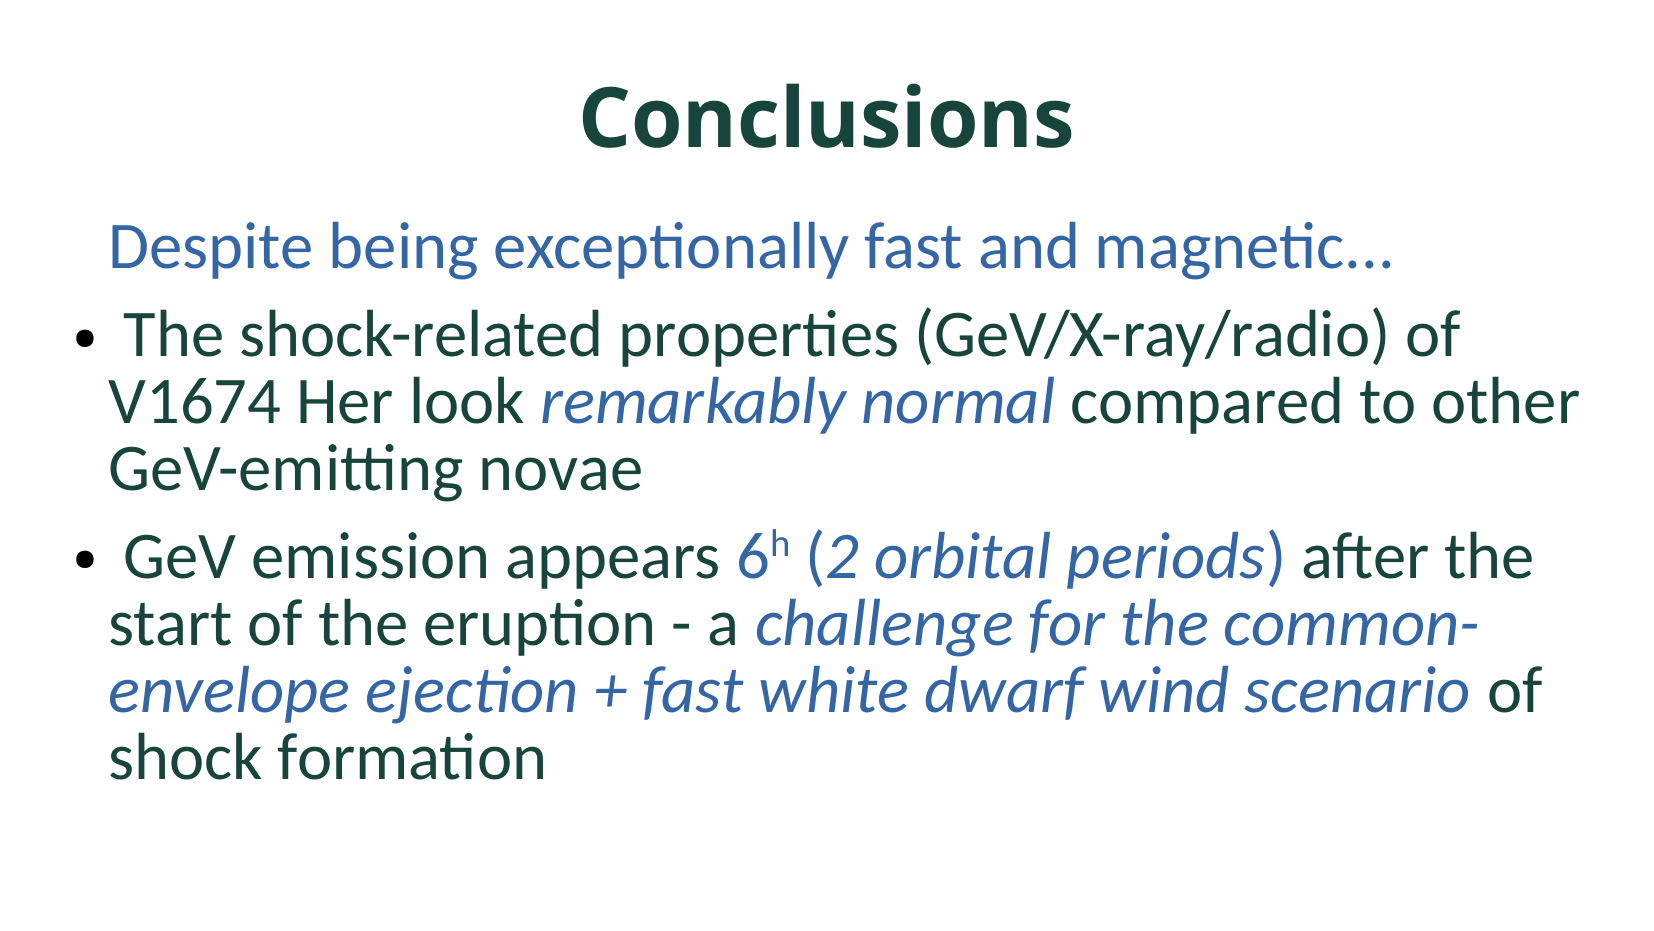

# Conclusions
Despite being exceptionally fast and magnetic...
 The shock-related properties (GeV/X-ray/radio) of V1674 Her look remarkably normal compared to other GeV-emitting novae
 GeV emission appears 6h (2 orbital periods) after the start of the eruption - a challenge for the common-envelope ejection + fast white dwarf wind scenario of shock formation